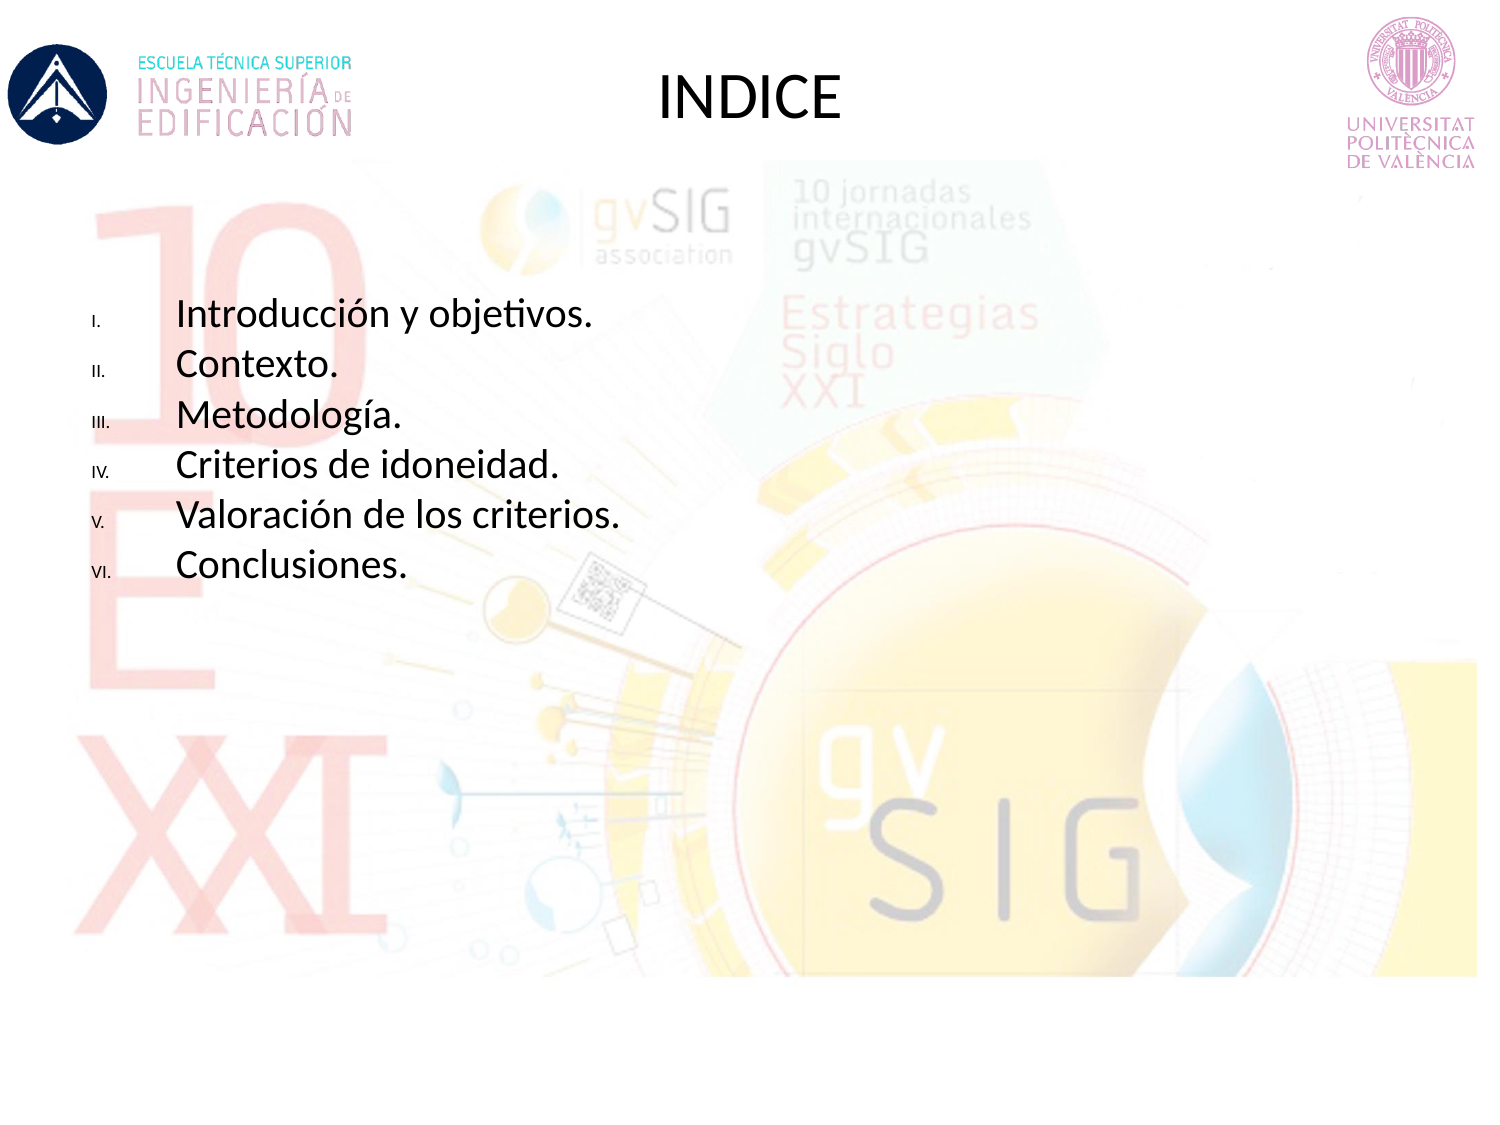

INDICE
#
Introducción y objetivos.
Contexto.
Metodología.
Criterios de idoneidad.
Valoración de los criterios.
Conclusiones.